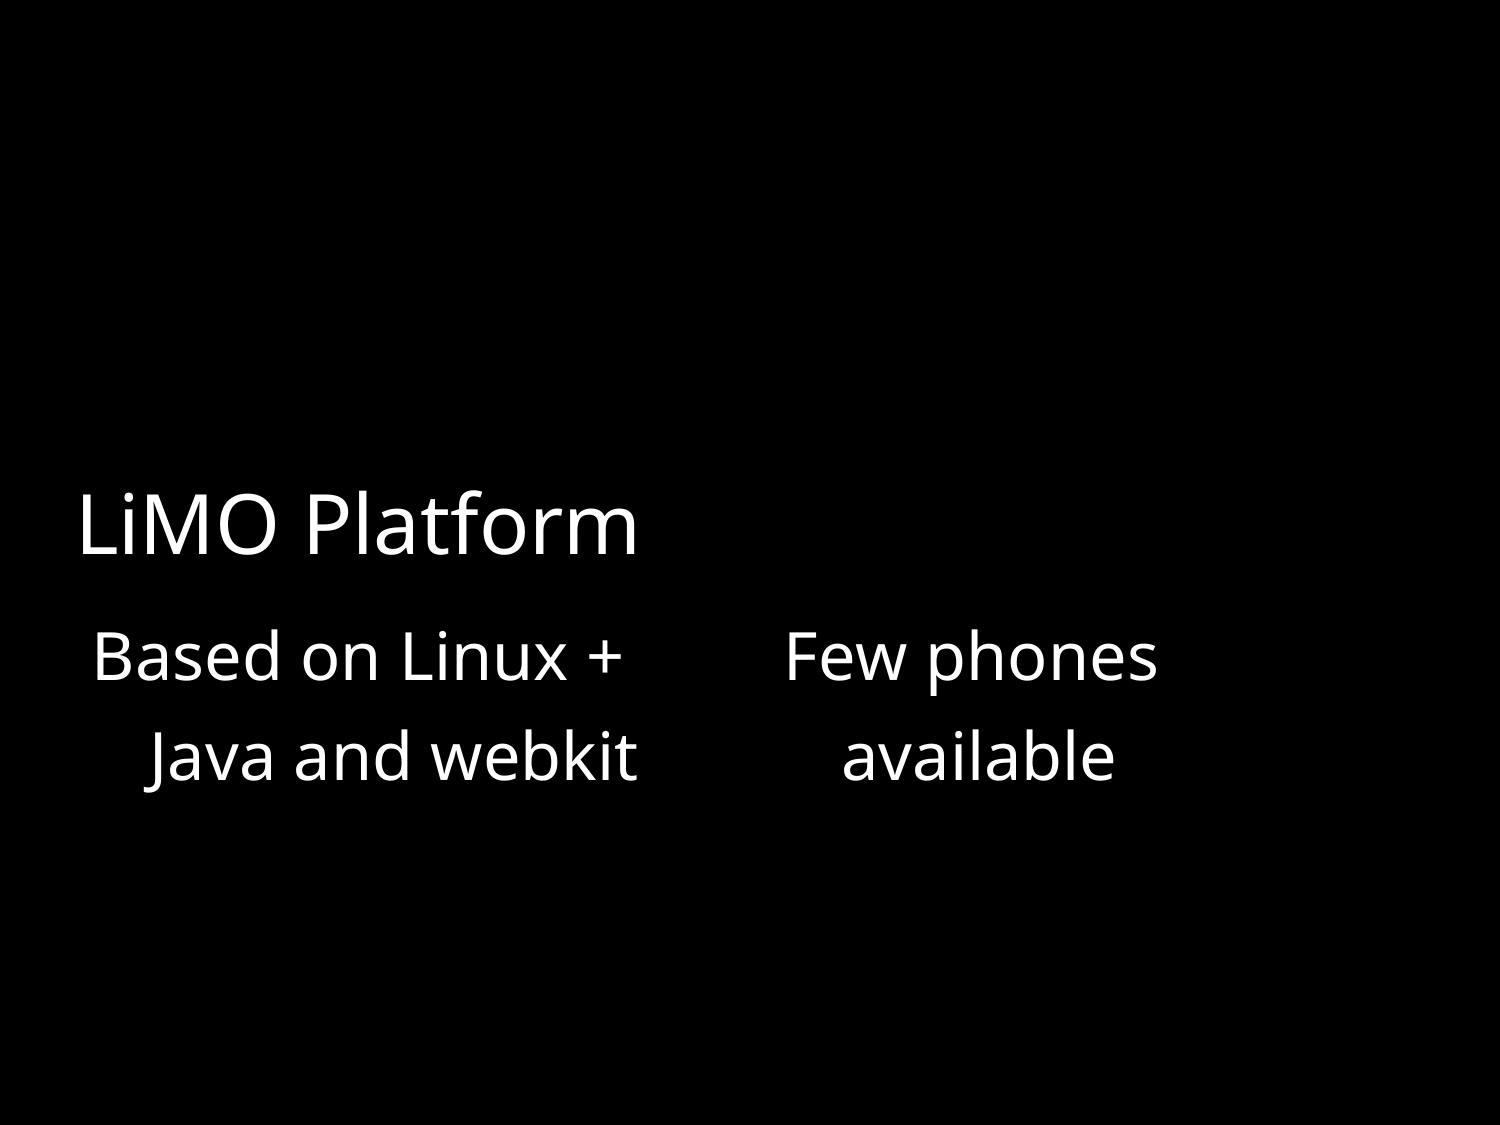

# LiMO Platform
Based on Linux + Java and webkit
Few phones available